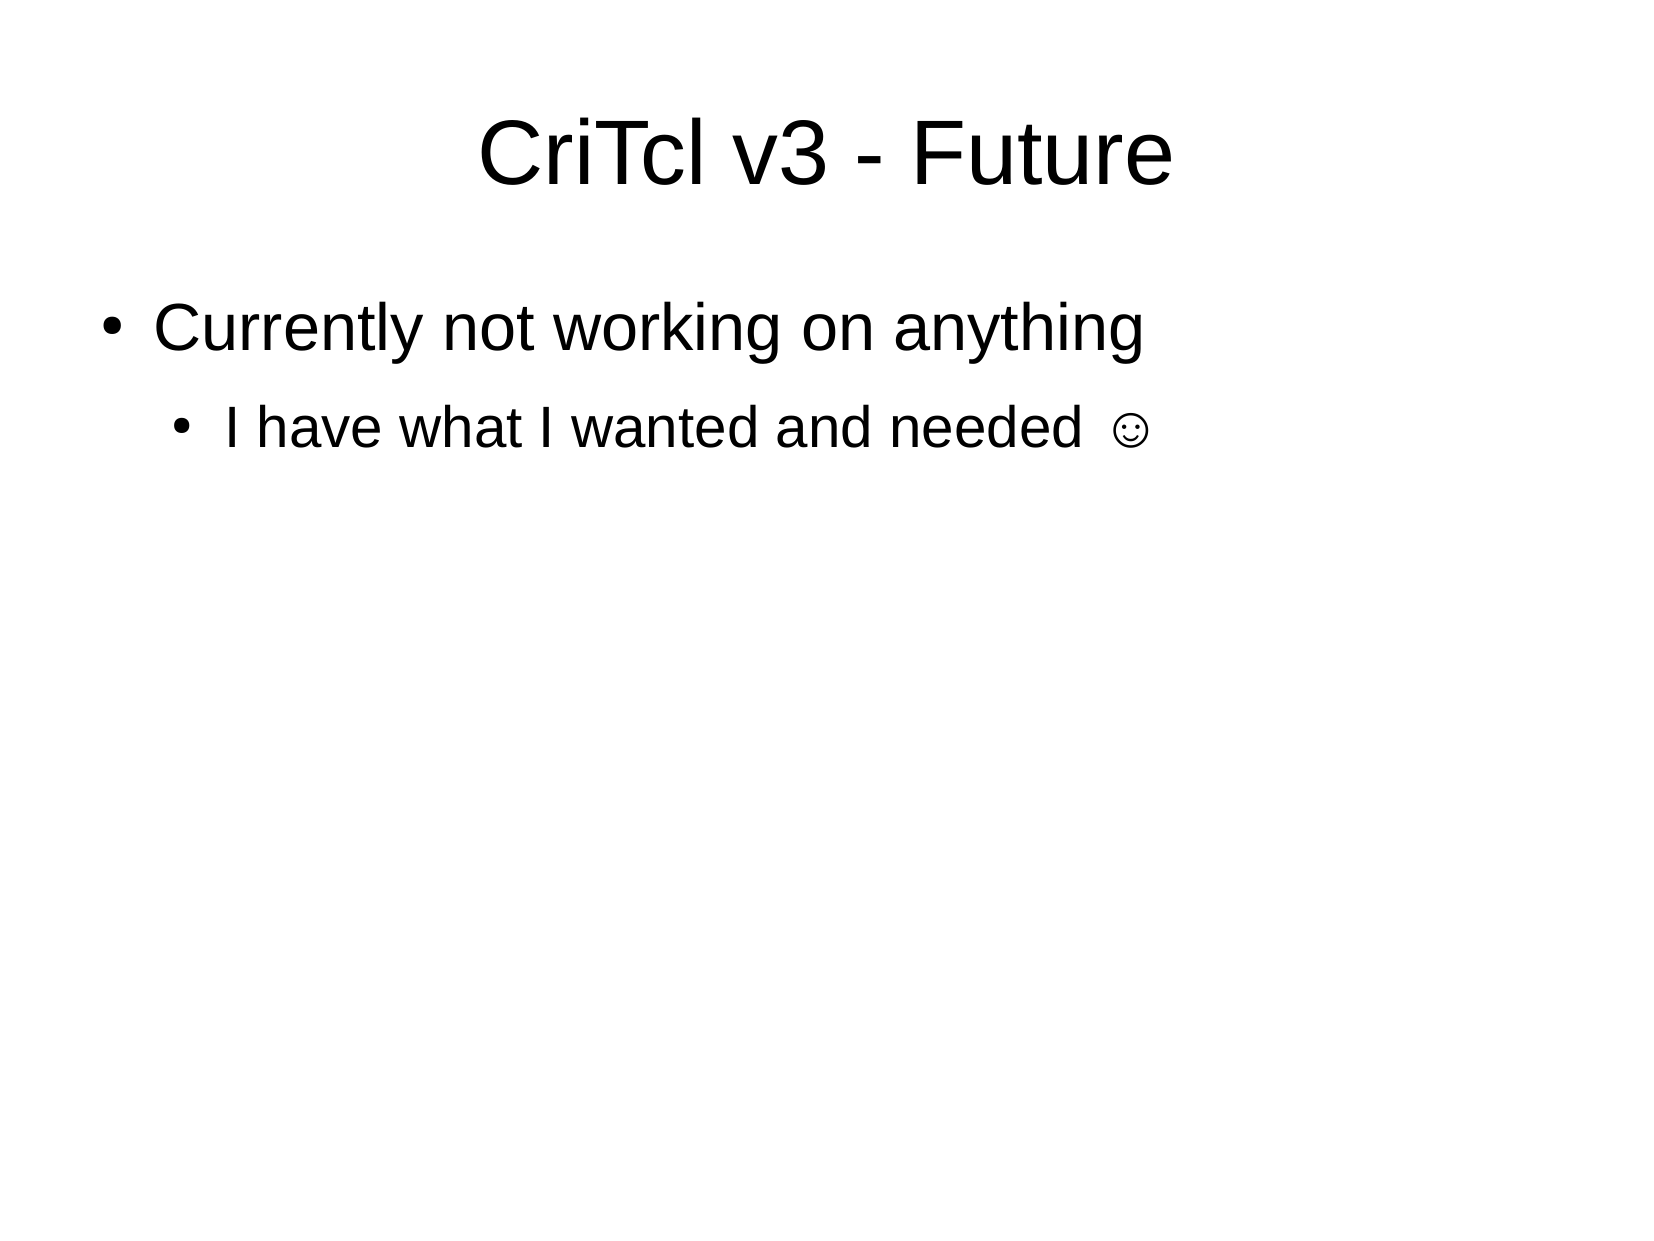

# CriTcl v3 - Future
Currently not working on anything
I have what I wanted and needed ☺